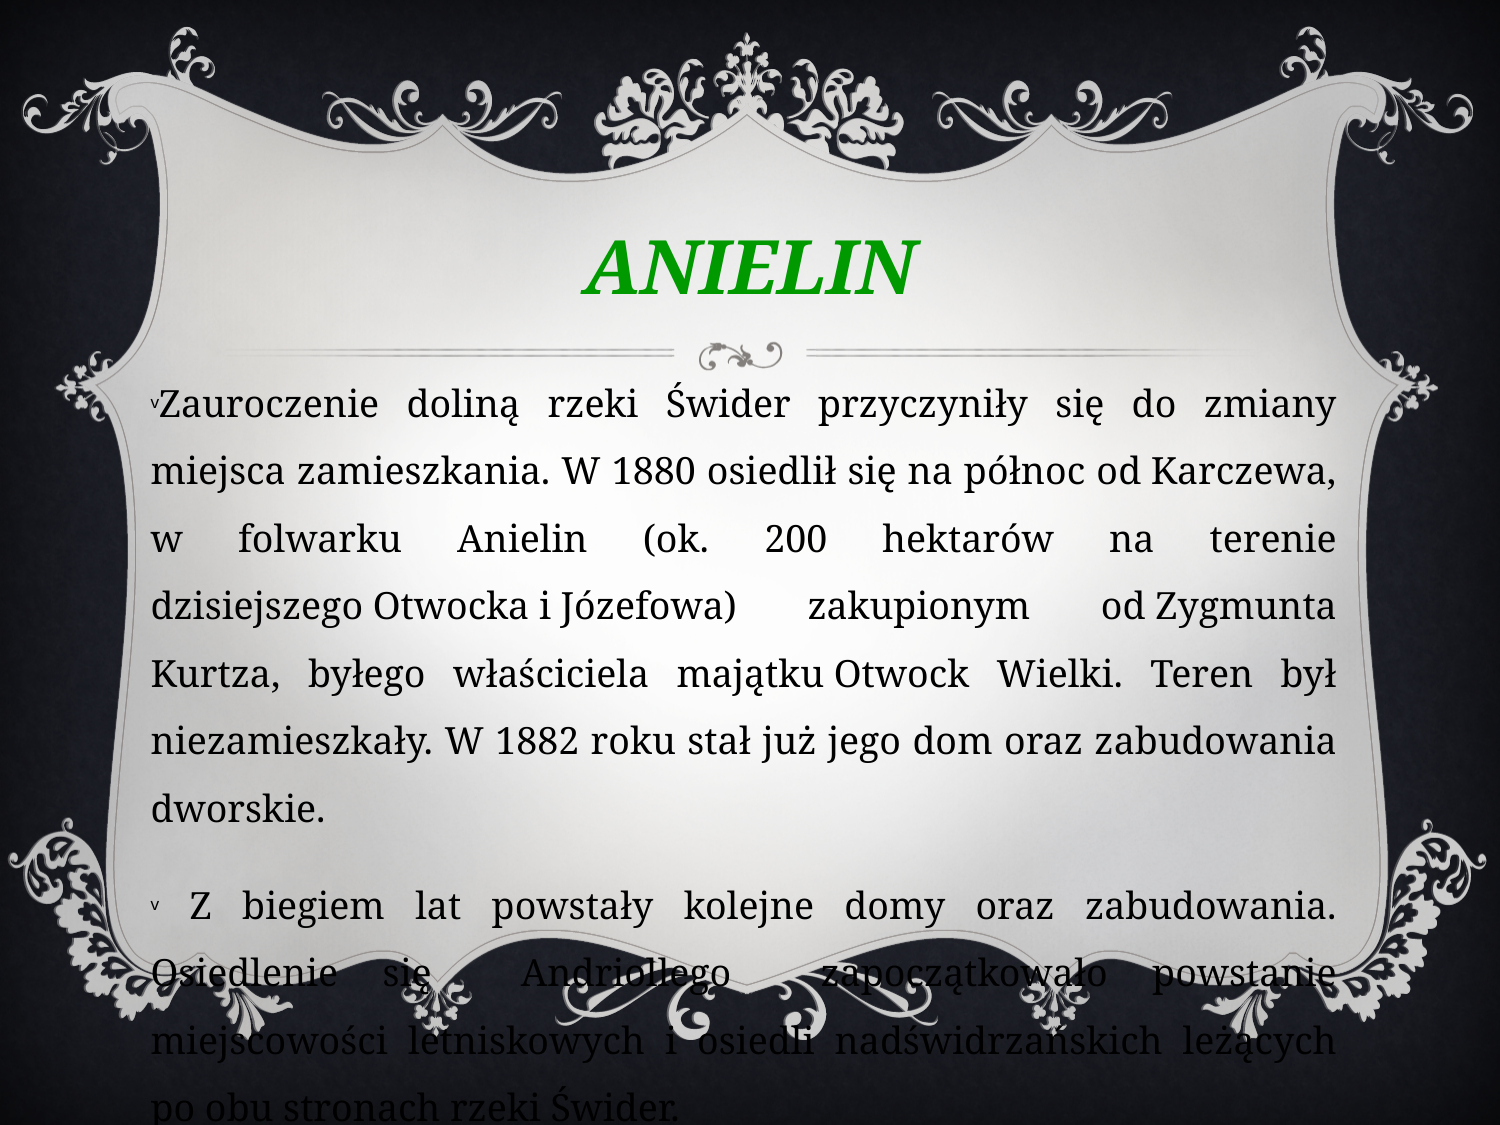

# ANIELIN
Zauroczenie doliną rzeki Świder przyczyniły się do zmiany miejsca zamieszkania. W 1880 osiedlił się na północ od Karczewa, w folwarku Anielin (ok. 200 hektarów na terenie dzisiejszego Otwocka i Józefowa) zakupionym od Zygmunta Kurtza, byłego właściciela majątku Otwock Wielki. Teren był niezamieszkały. W 1882 roku stał już jego dom oraz zabudowania dworskie.
 Z biegiem lat powstały kolejne domy oraz zabudowania. Osiedlenie się Andriollego zapoczątkowało powstanie miejscowości letniskowych i osiedli nadświdrzańskich leżących po obu stronach rzeki Świder.